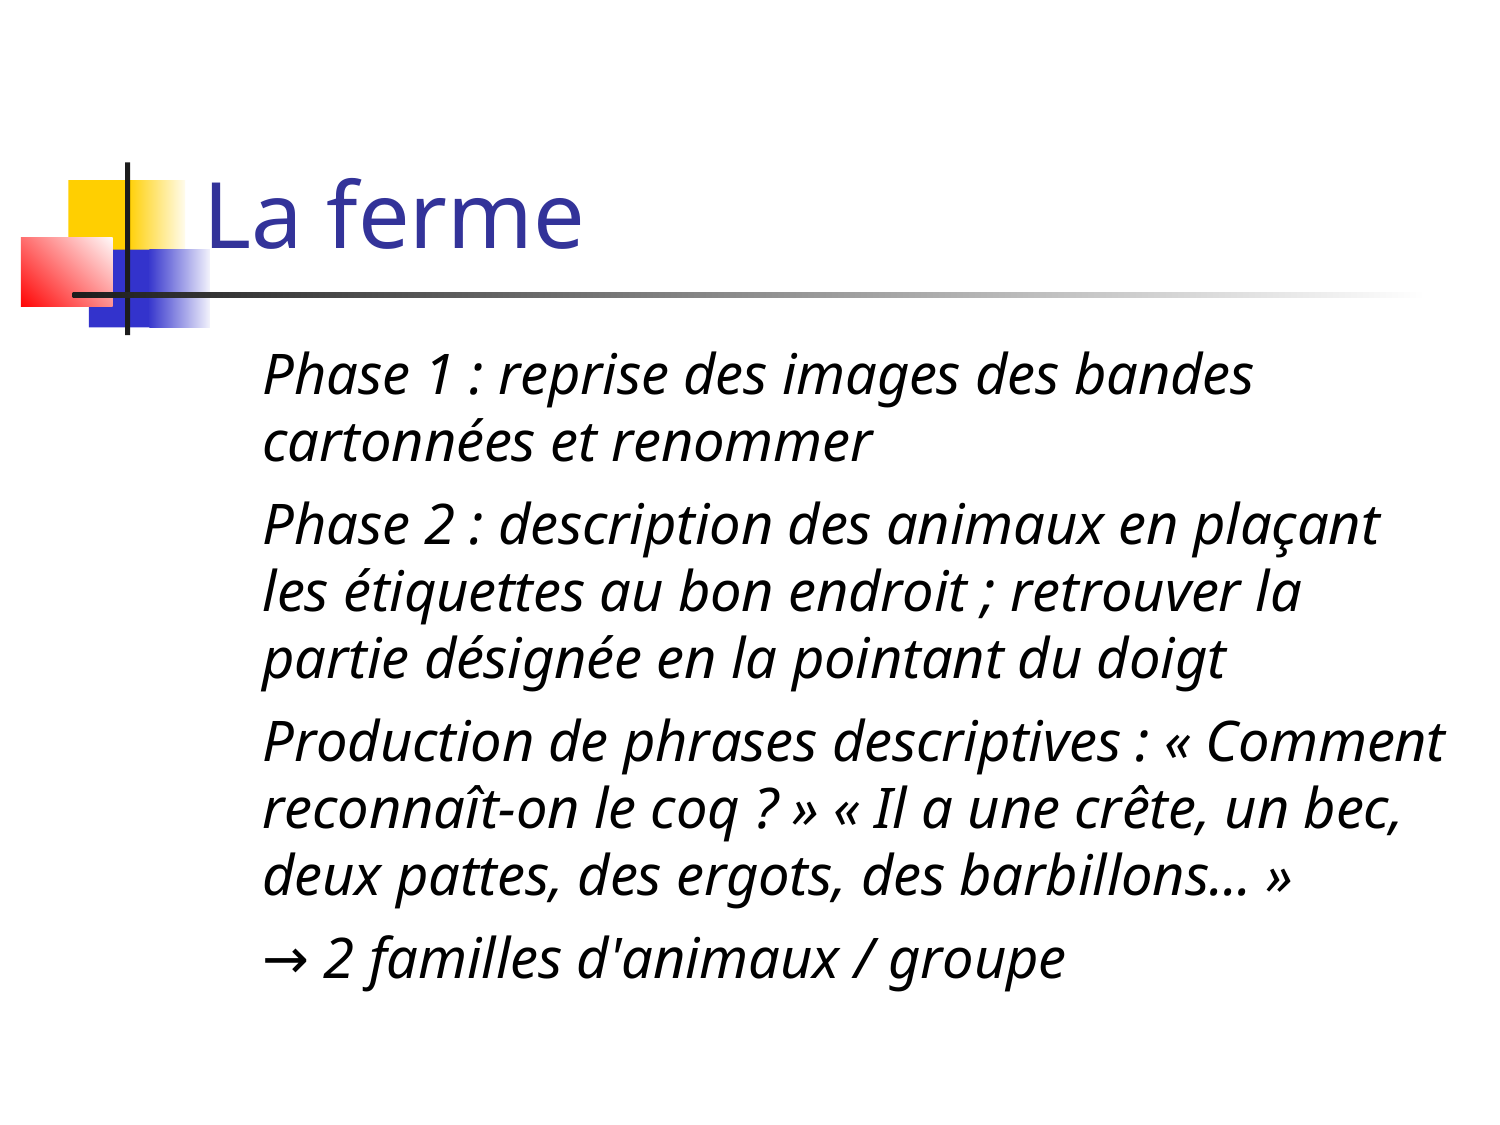

# La ferme
Phase 1 : reprise des images des bandes cartonnées et renommer
Phase 2 : description des animaux en plaçant les étiquettes au bon endroit ; retrouver la partie désignée en la pointant du doigt
Production de phrases descriptives : « Comment reconnaît-on le coq ? » « Il a une crête, un bec, deux pattes, des ergots, des barbillons... »
→ 2 familles d'animaux / groupe